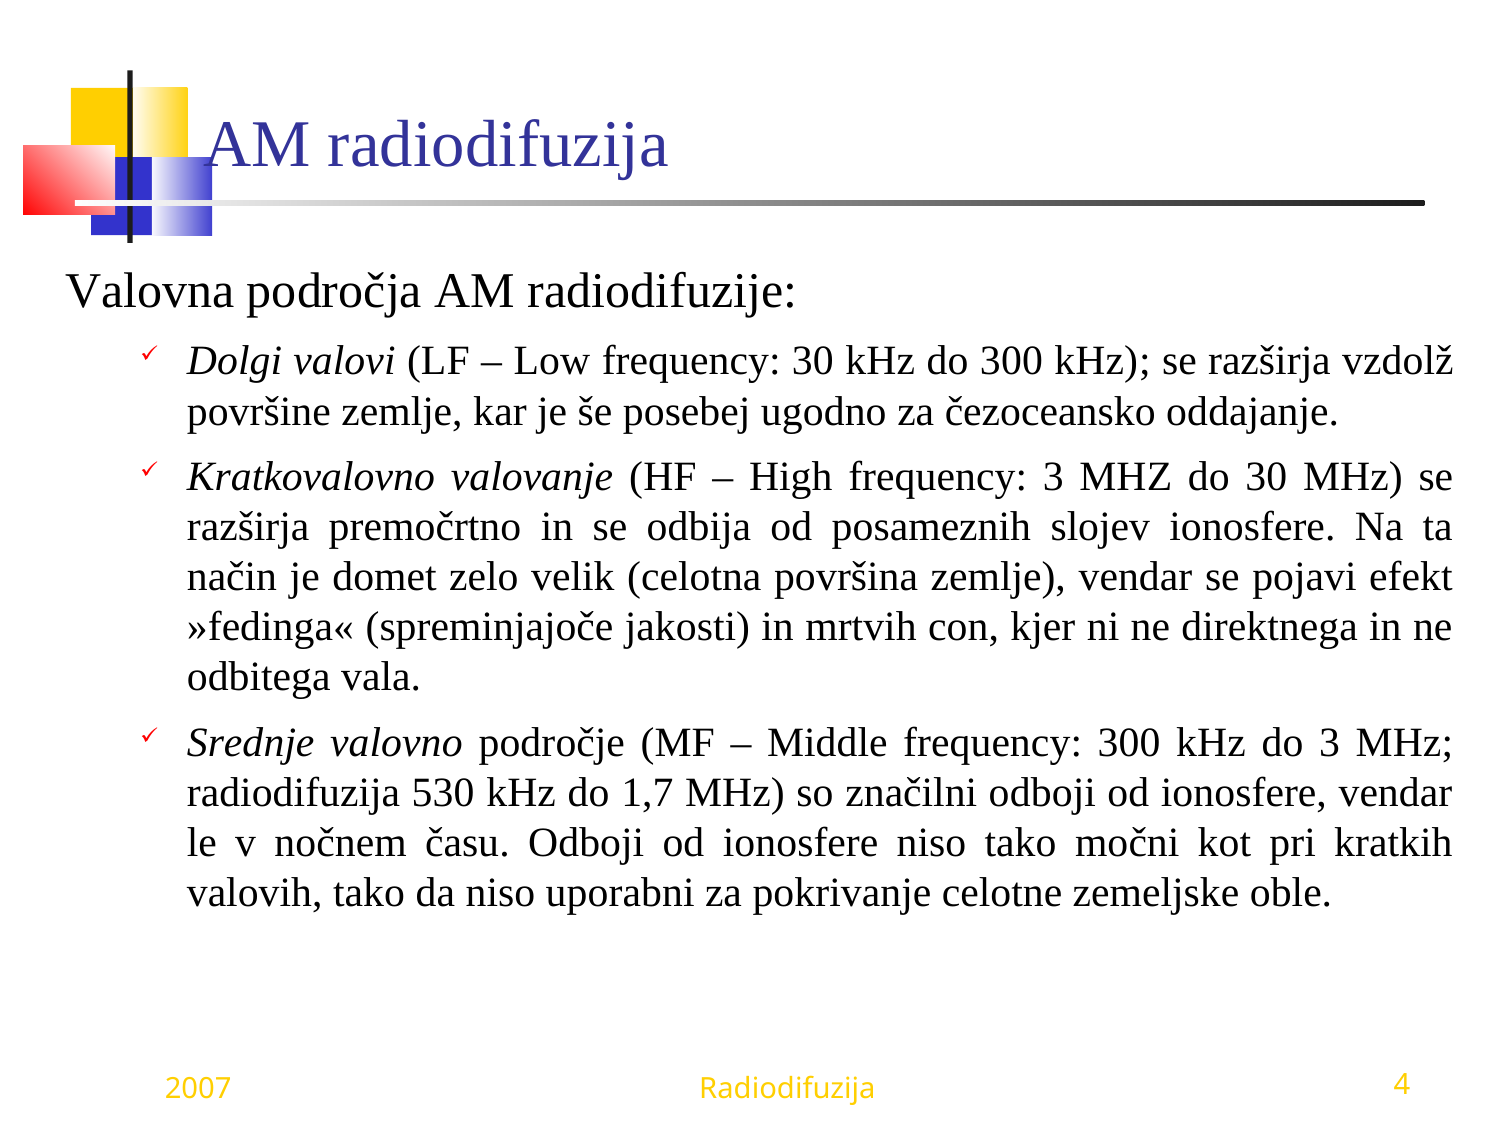

# AM radiodifuzija
Valovna področja AM radiodifuzije:
Dolgi valovi (LF – Low frequency: 30 kHz do 300 kHz); se razširja vzdolž površine zemlje, kar je še posebej ugodno za čezoceansko oddajanje.
Kratkovalovno valovanje (HF – High frequency: 3 MHZ do 30 MHz) se razširja premočrtno in se odbija od posameznih slojev ionosfere. Na ta način je domet zelo velik (celotna površina zemlje), vendar se pojavi efekt »fedinga« (spreminjajoče jakosti) in mrtvih con, kjer ni ne direktnega in ne odbitega vala.
Srednje valovno področje (MF – Middle frequency: 300 kHz do 3 MHz; radiodifuzija 530 kHz do 1,7 MHz) so značilni odboji od ionosfere, vendar le v nočnem času. Odboji od ionosfere niso tako močni kot pri kratkih valovih, tako da niso uporabni za pokrivanje celotne zemeljske oble.
2007
Radiodifuzija